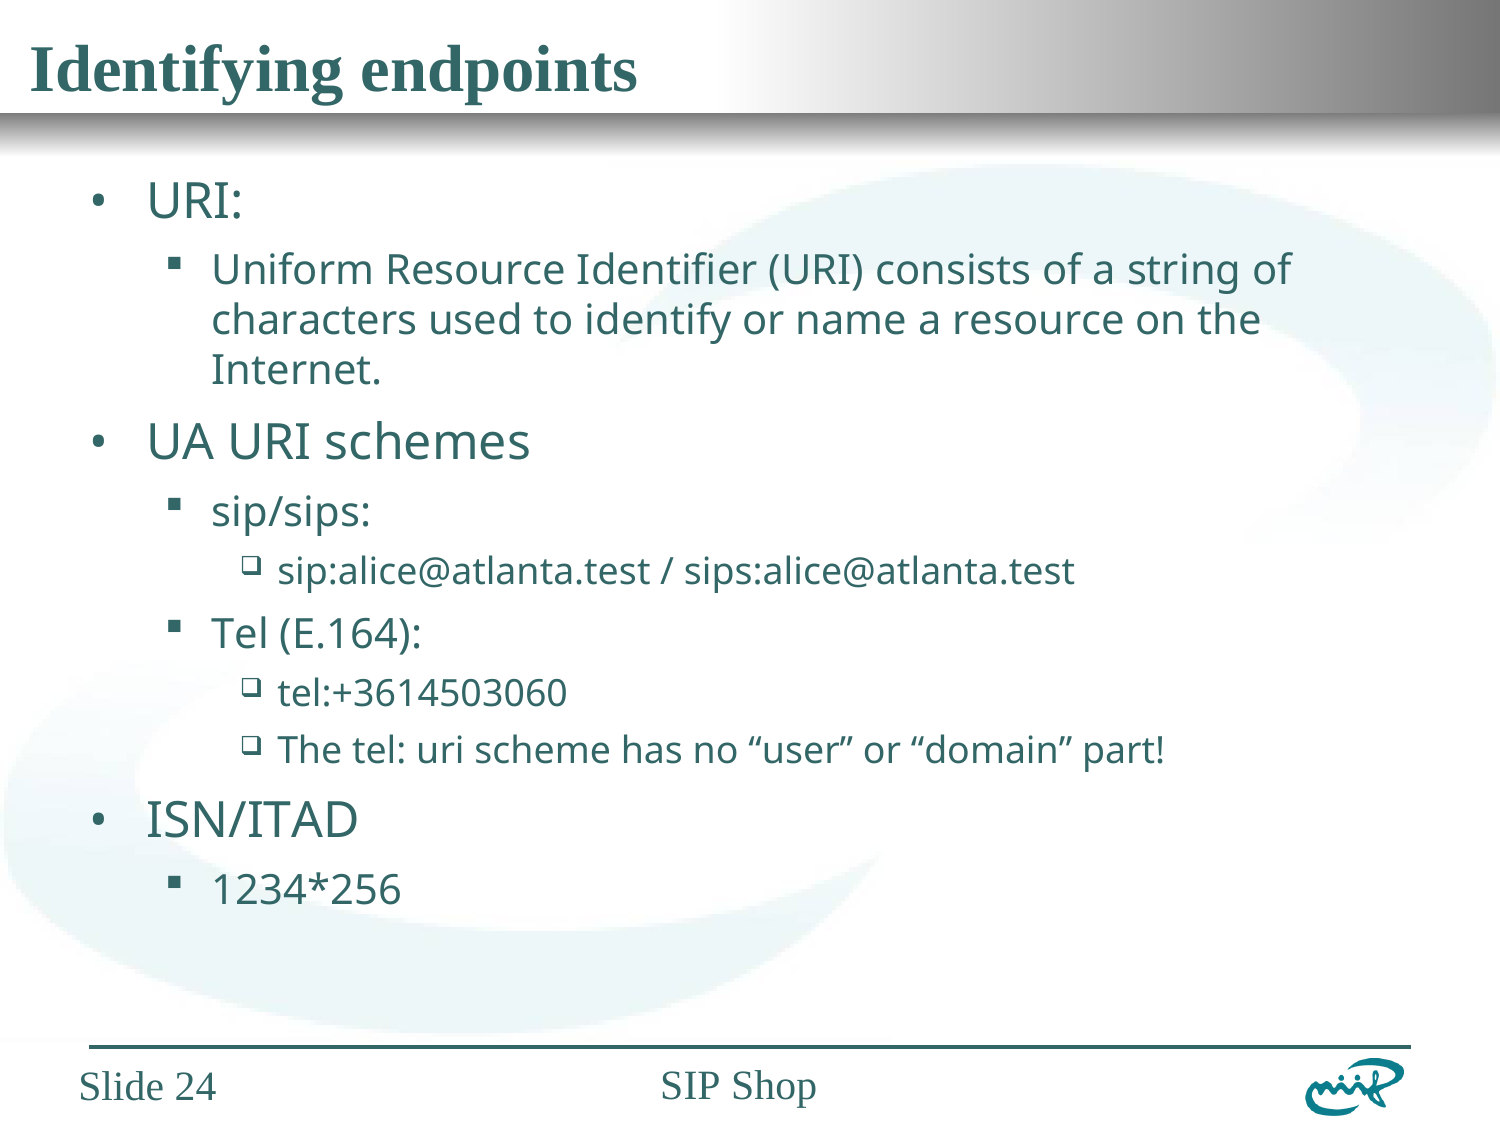

# Identifying endpoints
URI:
Uniform Resource Identifier (URI) consists of a string of characters used to identify or name a resource on the Internet.
UA URI schemes
sip/sips:
sip:alice@atlanta.test / sips:alice@atlanta.test
Tel (E.164):
tel:+3614503060
The tel: uri scheme has no “user” or “domain” part!
ISN/ITAD
1234*256
24